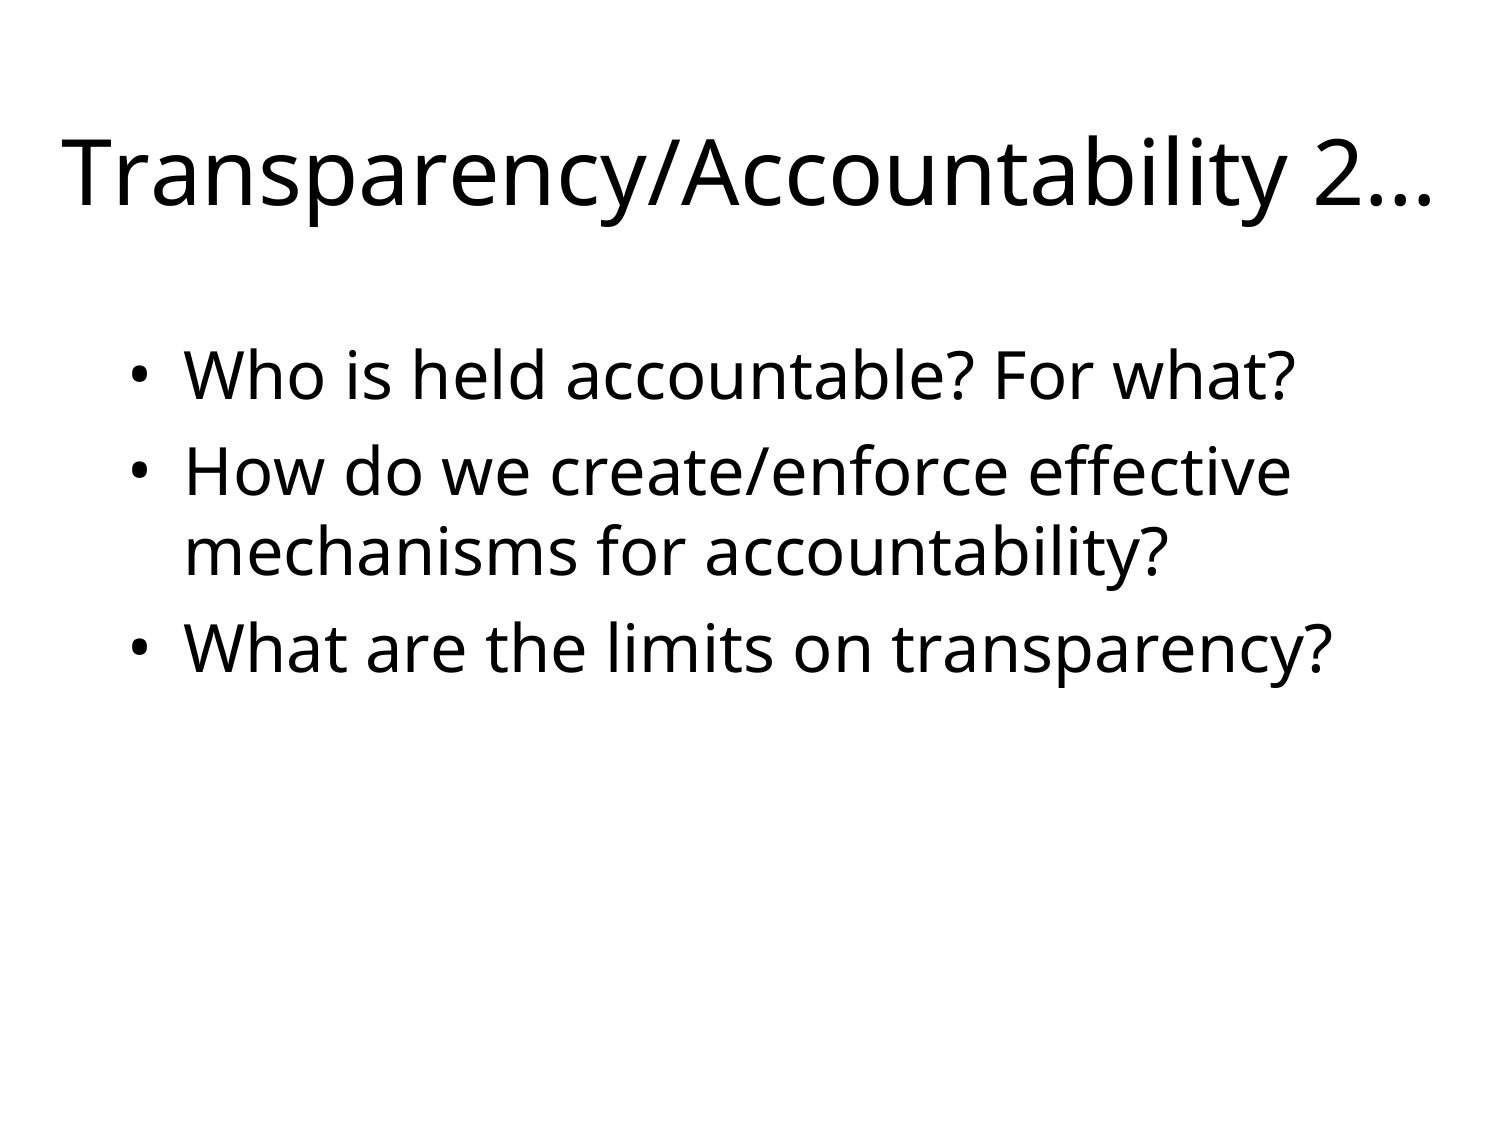

# Transparency/Accountability 2…
Who is held accountable? For what?
How do we create/enforce effective mechanisms for accountability?
What are the limits on transparency?